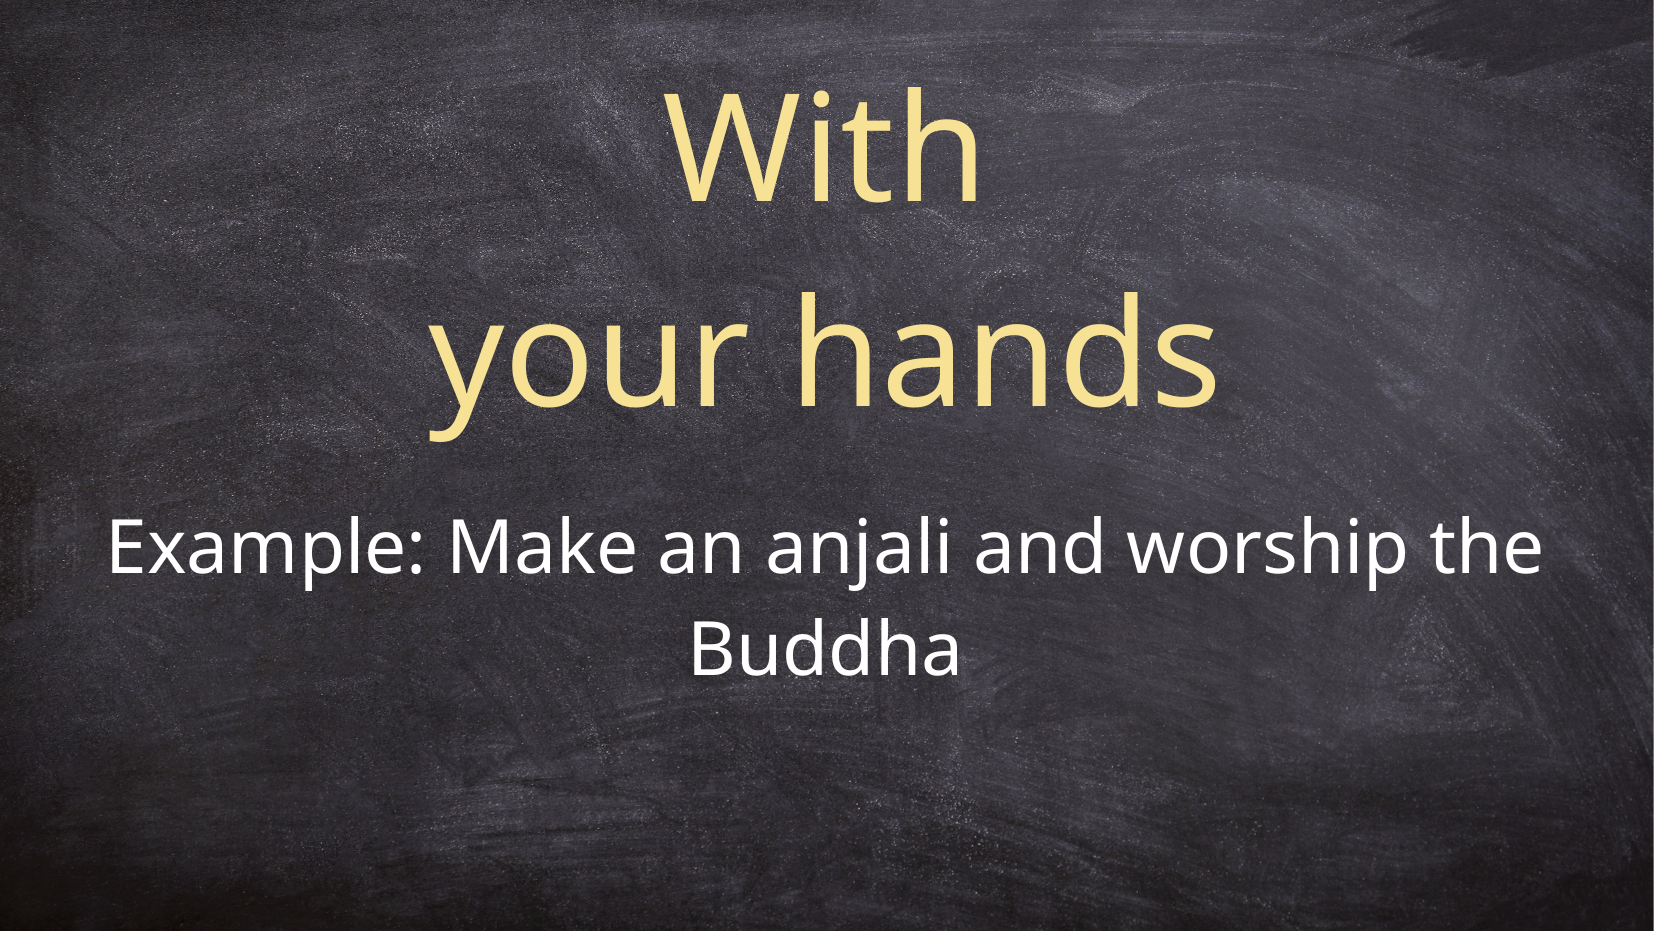

# With
your hands
Example: Make an anjali and worship the Buddha